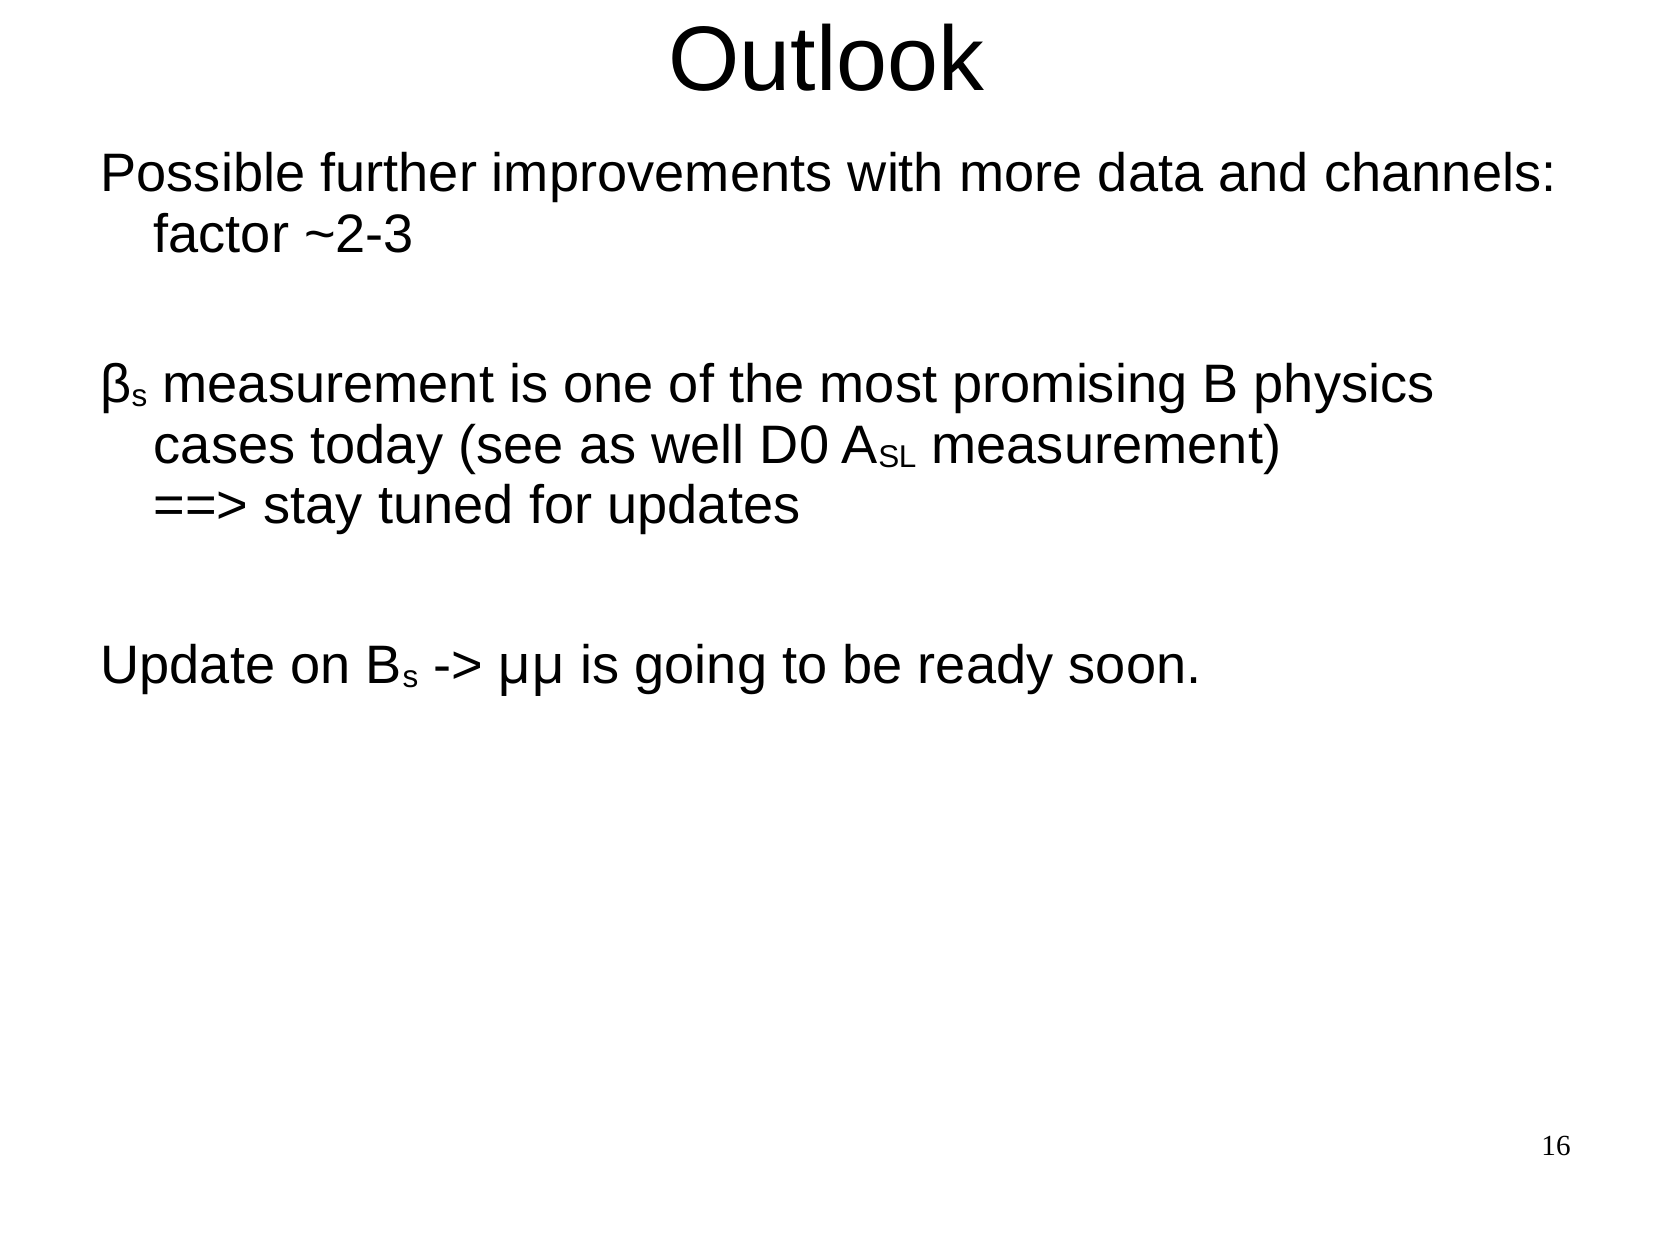

# Outlook
Possible further improvements with more data and channels: factor ~2-3
βs measurement is one of the most promising B physics cases today (see as well D0 ASL measurement)
==> stay tuned for updates
Update on Bs -> μμ is going to be ready soon.
16